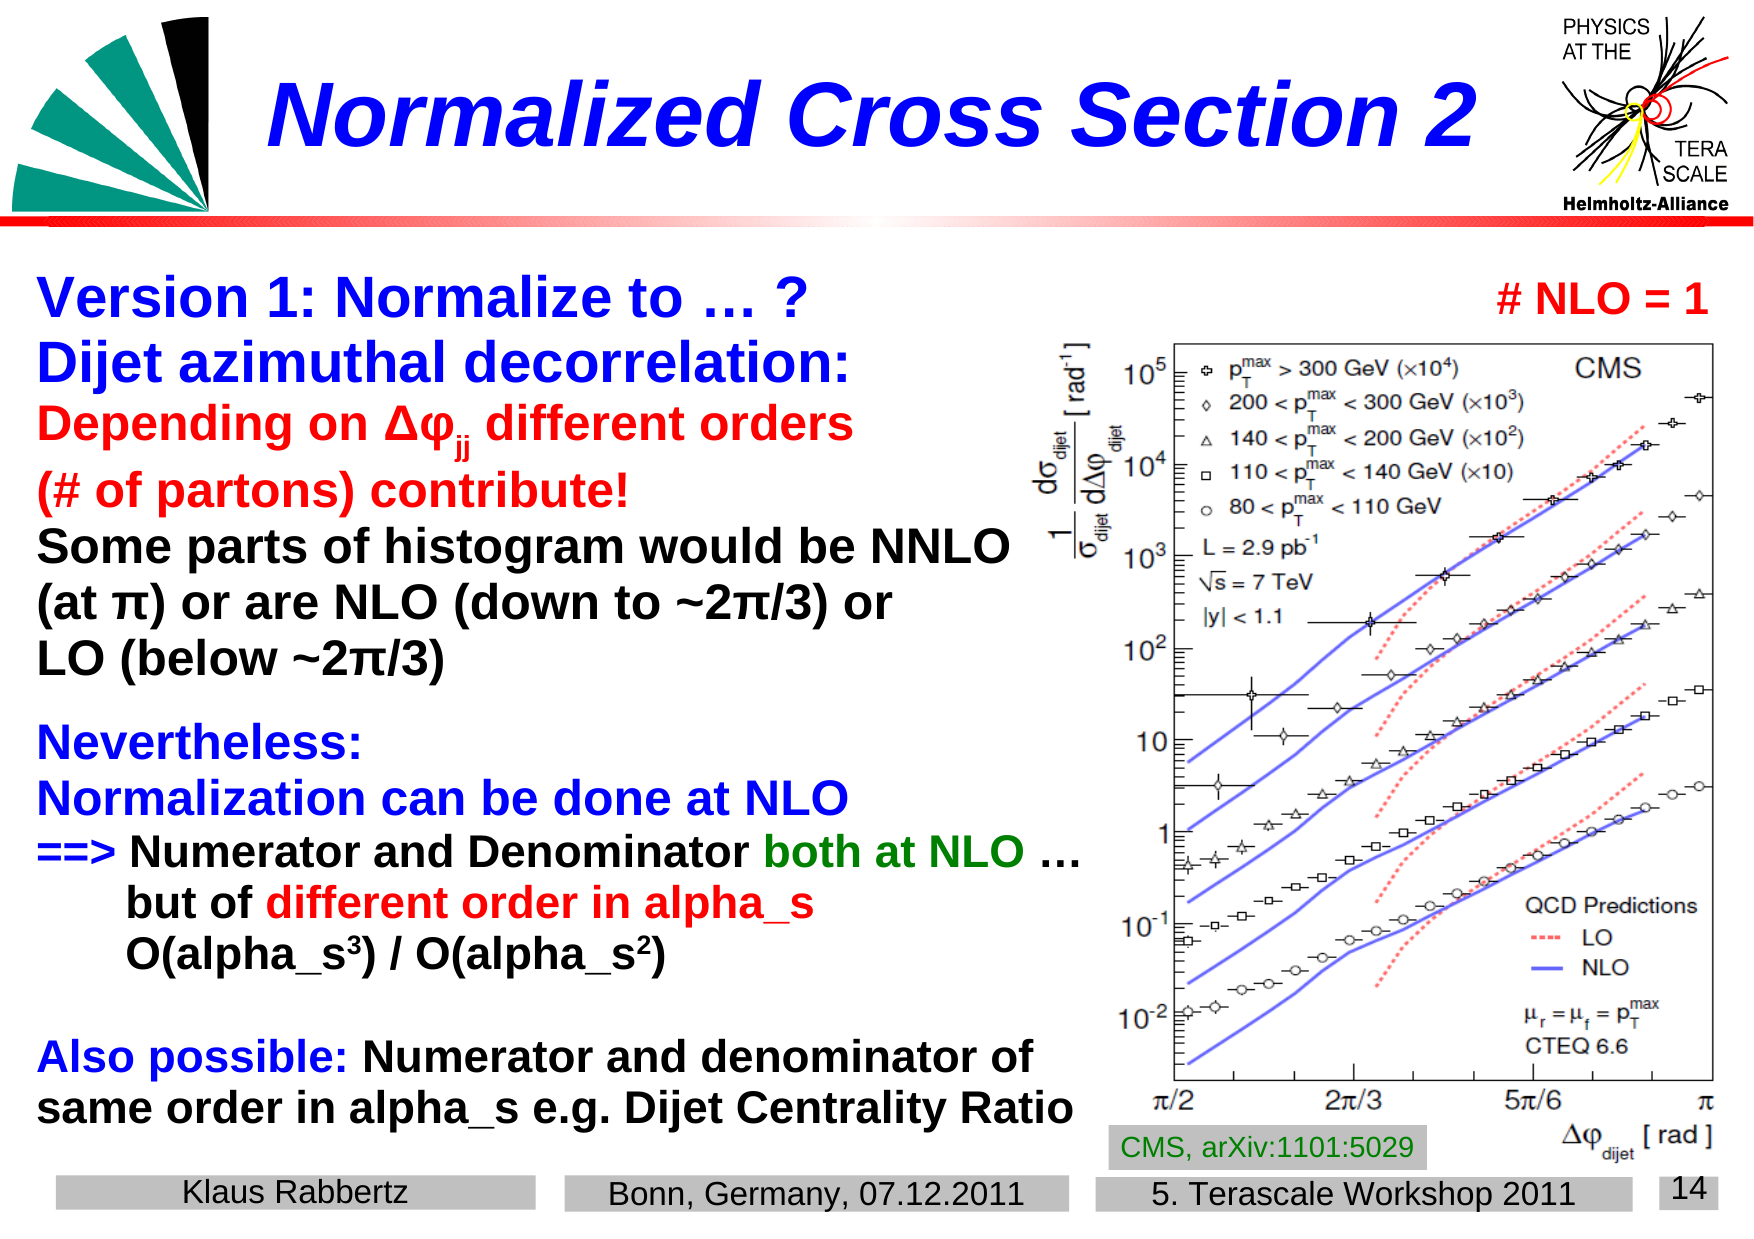

# Normalized Cross Section 2
Version 1: Normalize to … ?
Dijet azimuthal decorrelation:
Depending on Δφjj different orders
(# of partons) contribute!
Some parts of histogram would be NNLO
(at π) or are NLO (down to ~2π/3) or
LO (below ~2π/3)
# NLO = 1
Nevertheless:
Normalization can be done at NLO
==> Numerator and Denominator both at NLO …
 but of different order in alpha_s
 O(alpha_s3) / O(alpha_s2)
Also possible: Numerator and denominator of
same order in alpha_s e.g. Dijet Centrality Ratio
CMS, arXiv:1101:5029